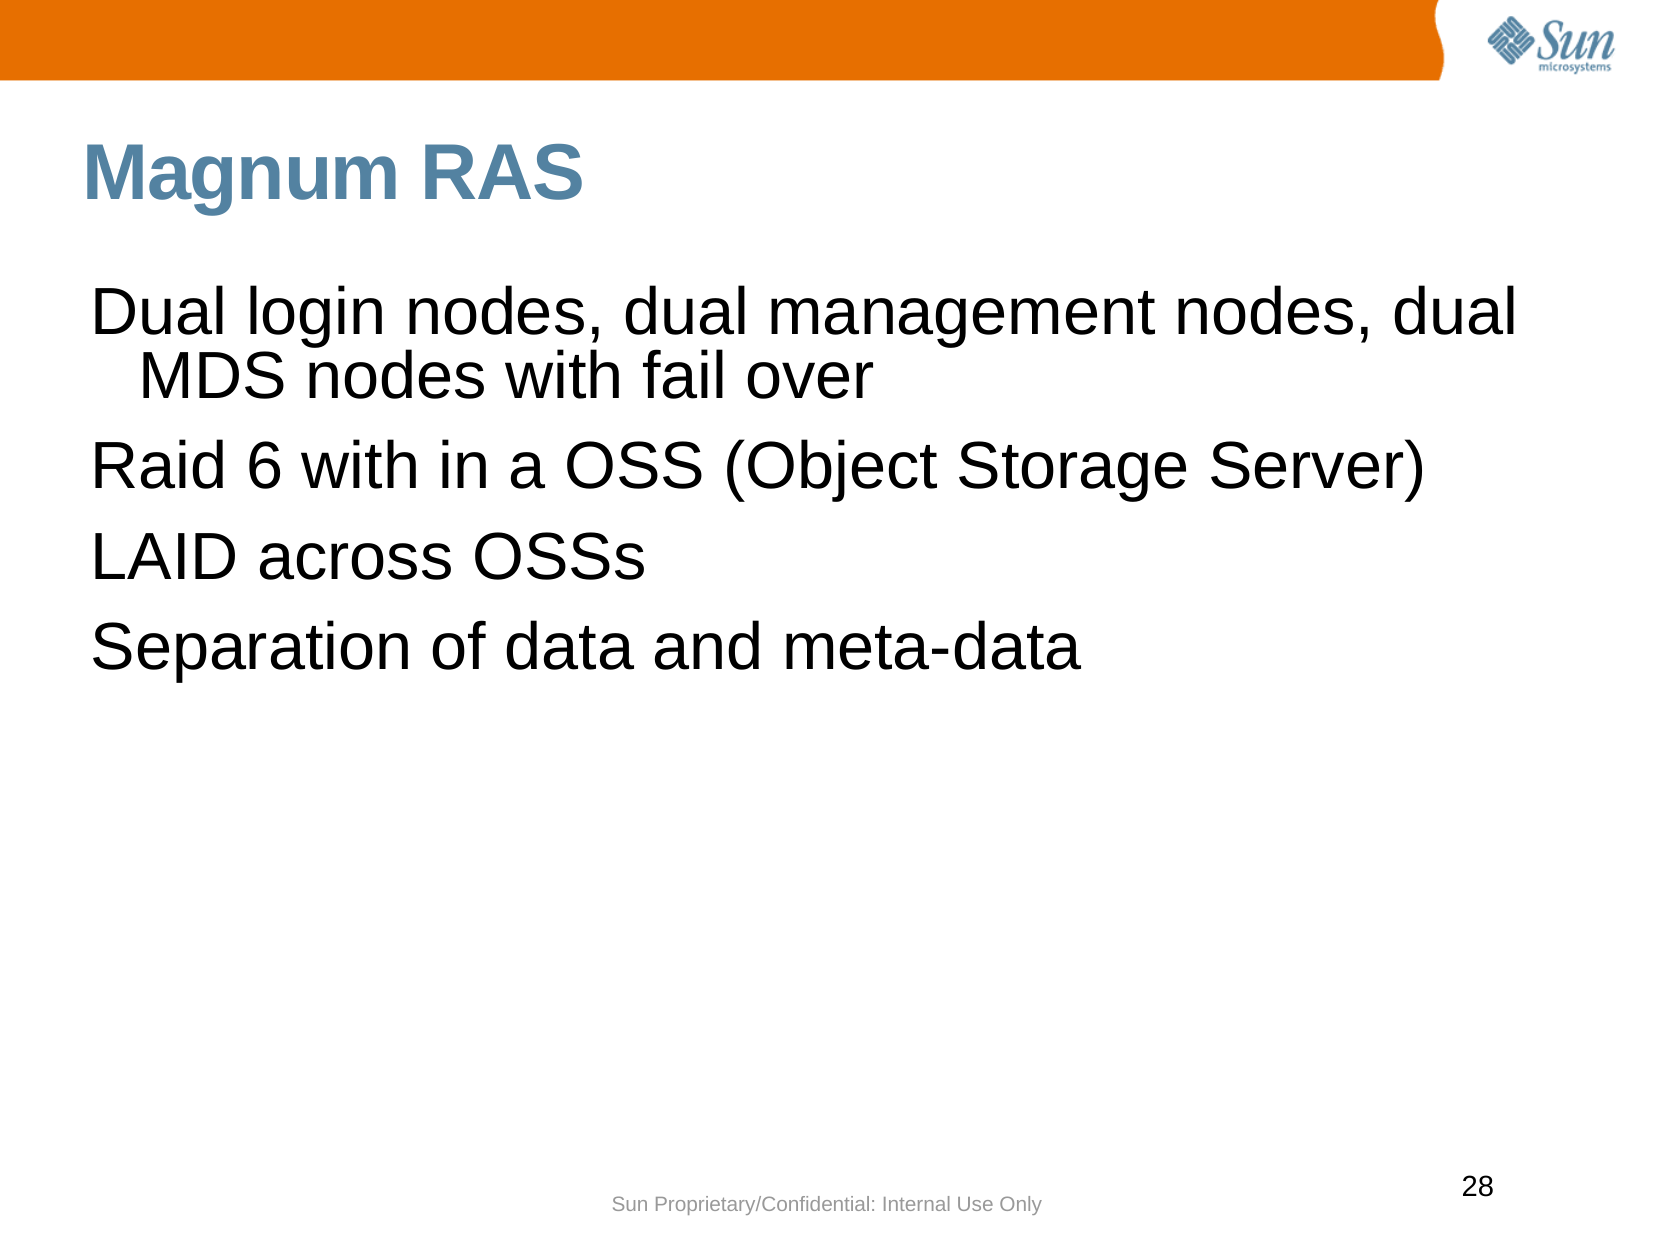

# Magnum RAS
Dual login nodes, dual management nodes, dual MDS nodes with fail over
Raid 6 with in a OSS (Object Storage Server)
LAID across OSSs
Separation of data and meta-data